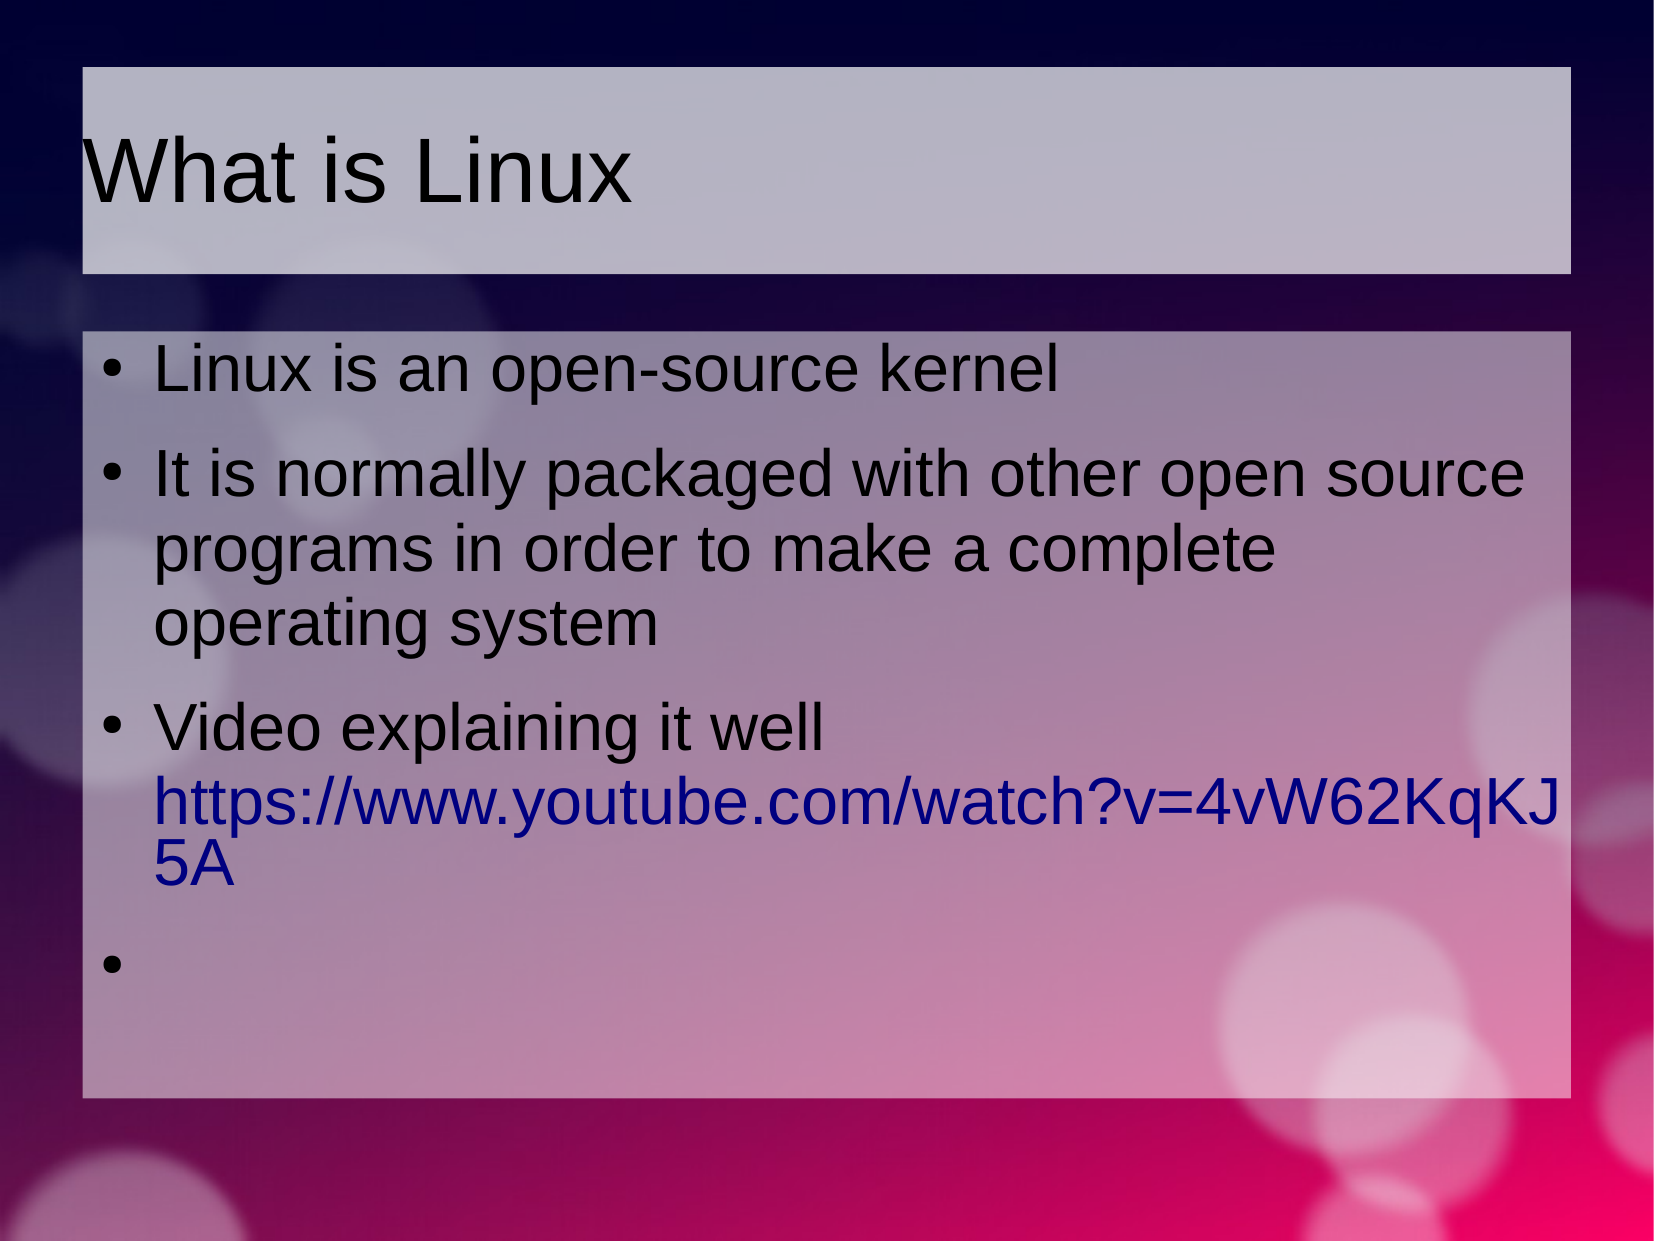

# What is Linux
Linux is an open-source kernel
It is normally packaged with other open source programs in order to make a complete operating system
Video explaining it well
https://www.youtube.com/watch?v=4vW62KqKJ5A